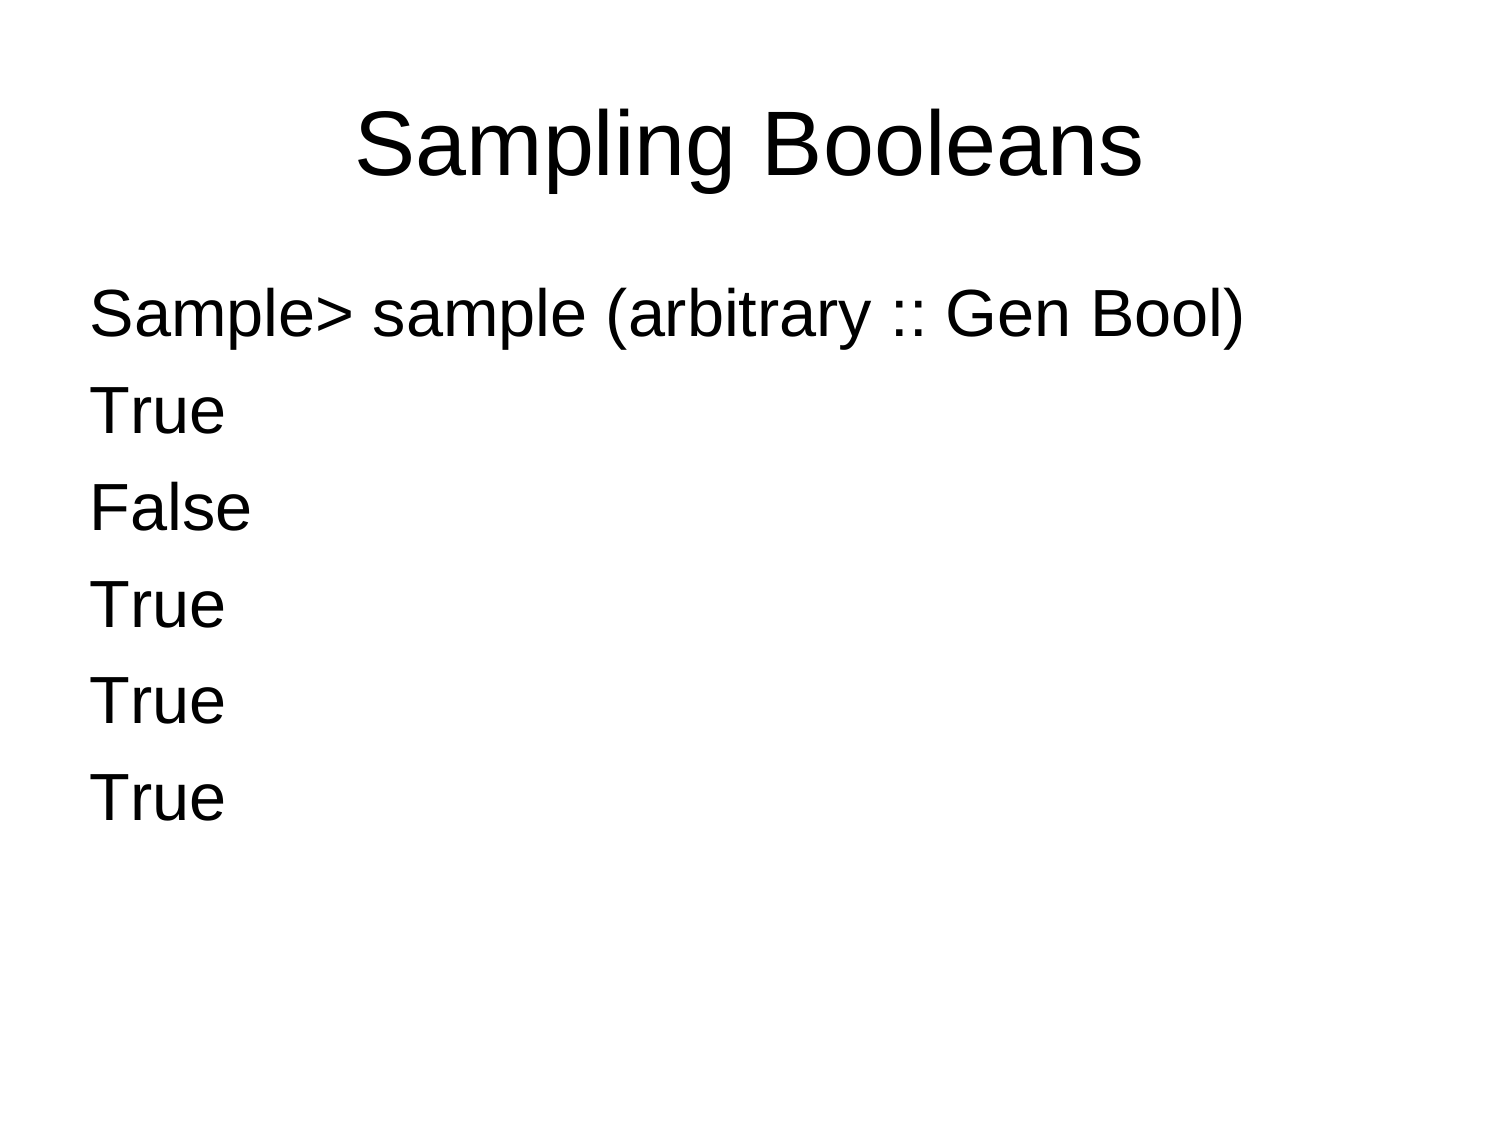

# Sampling Booleans
Sample> sample (arbitrary :: Gen Bool)
True
False
True
True
True